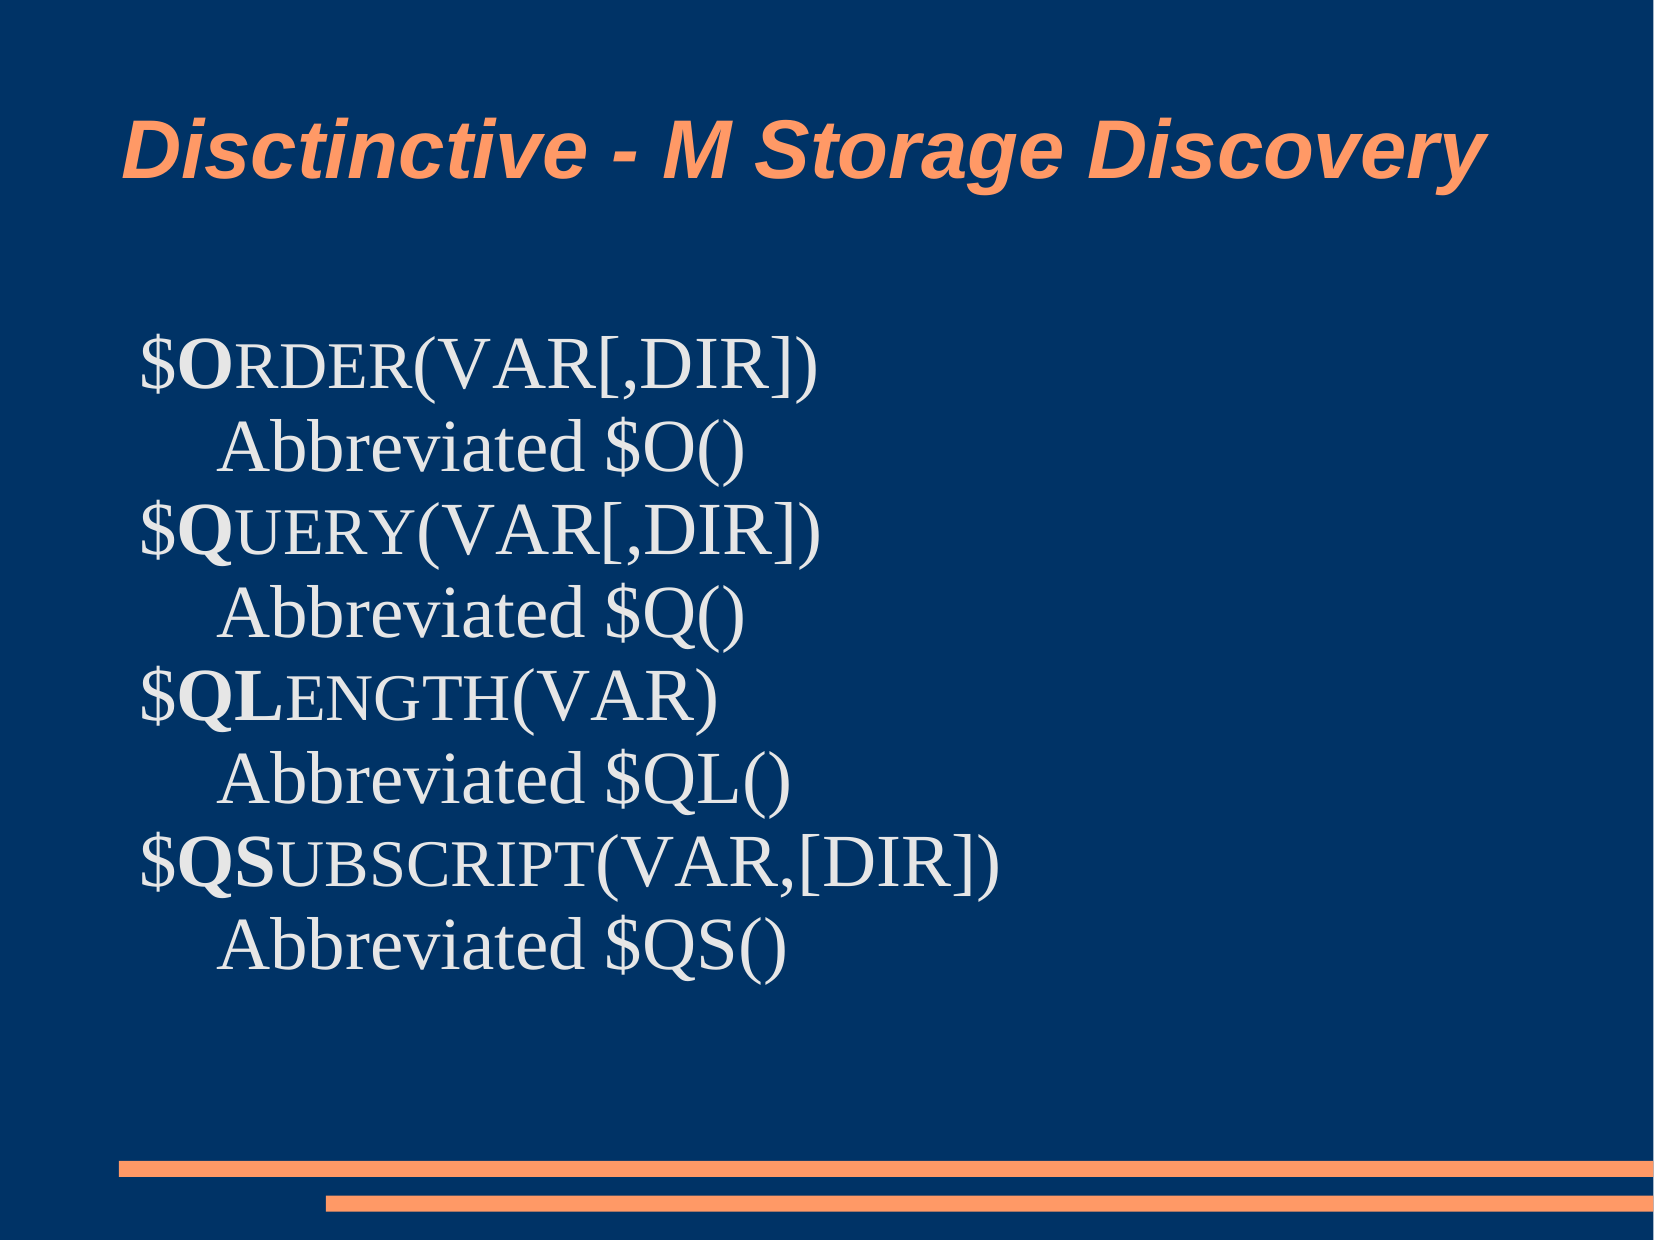

# Disctinctive - M Storage Discovery
$ORDER(VAR[,DIR])
Abbreviated $O()
$QUERY(VAR[,DIR])
Abbreviated $Q()
$QLENGTH(VAR)
Abbreviated $QL()
$QSUBSCRIPT(VAR,[DIR])
Abbreviated $QS()